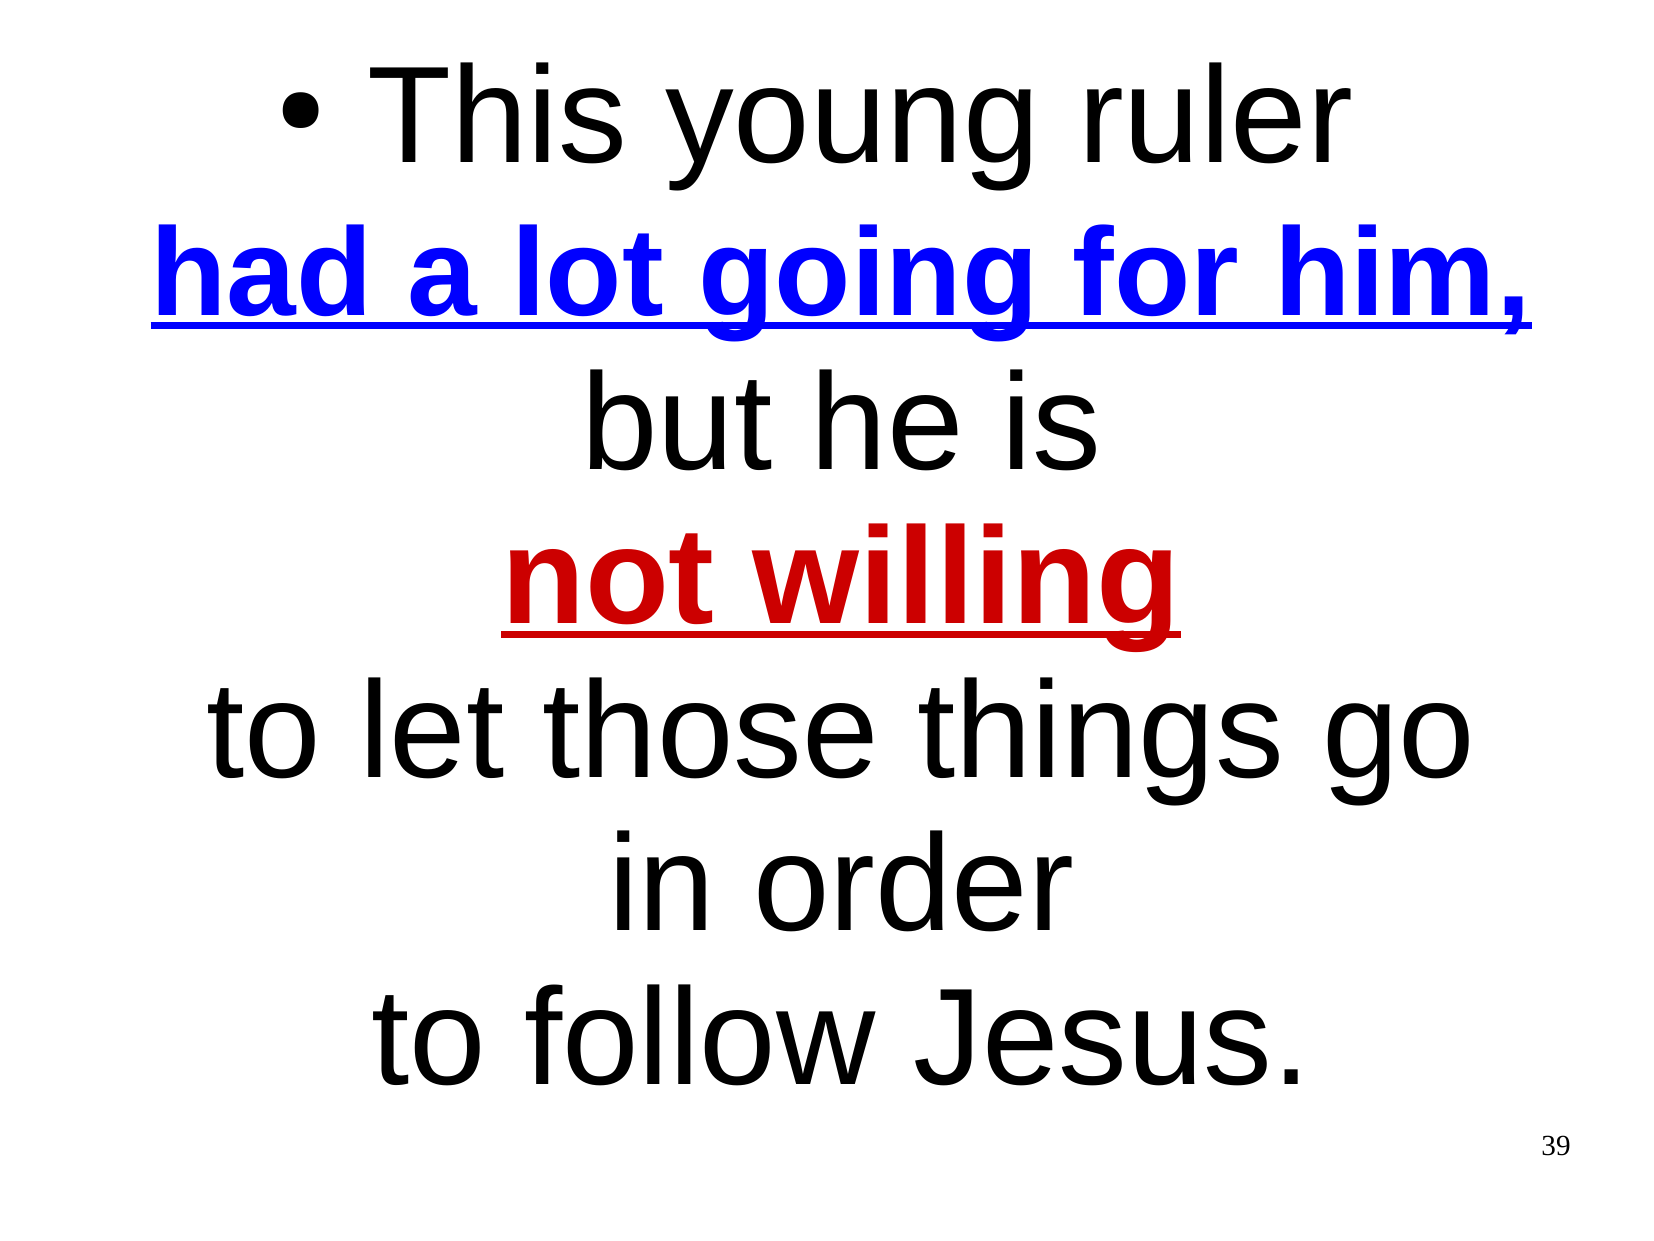

# This young ruler had a lot going for him, but he is not willing to let those things go in order to follow Jesus.
39